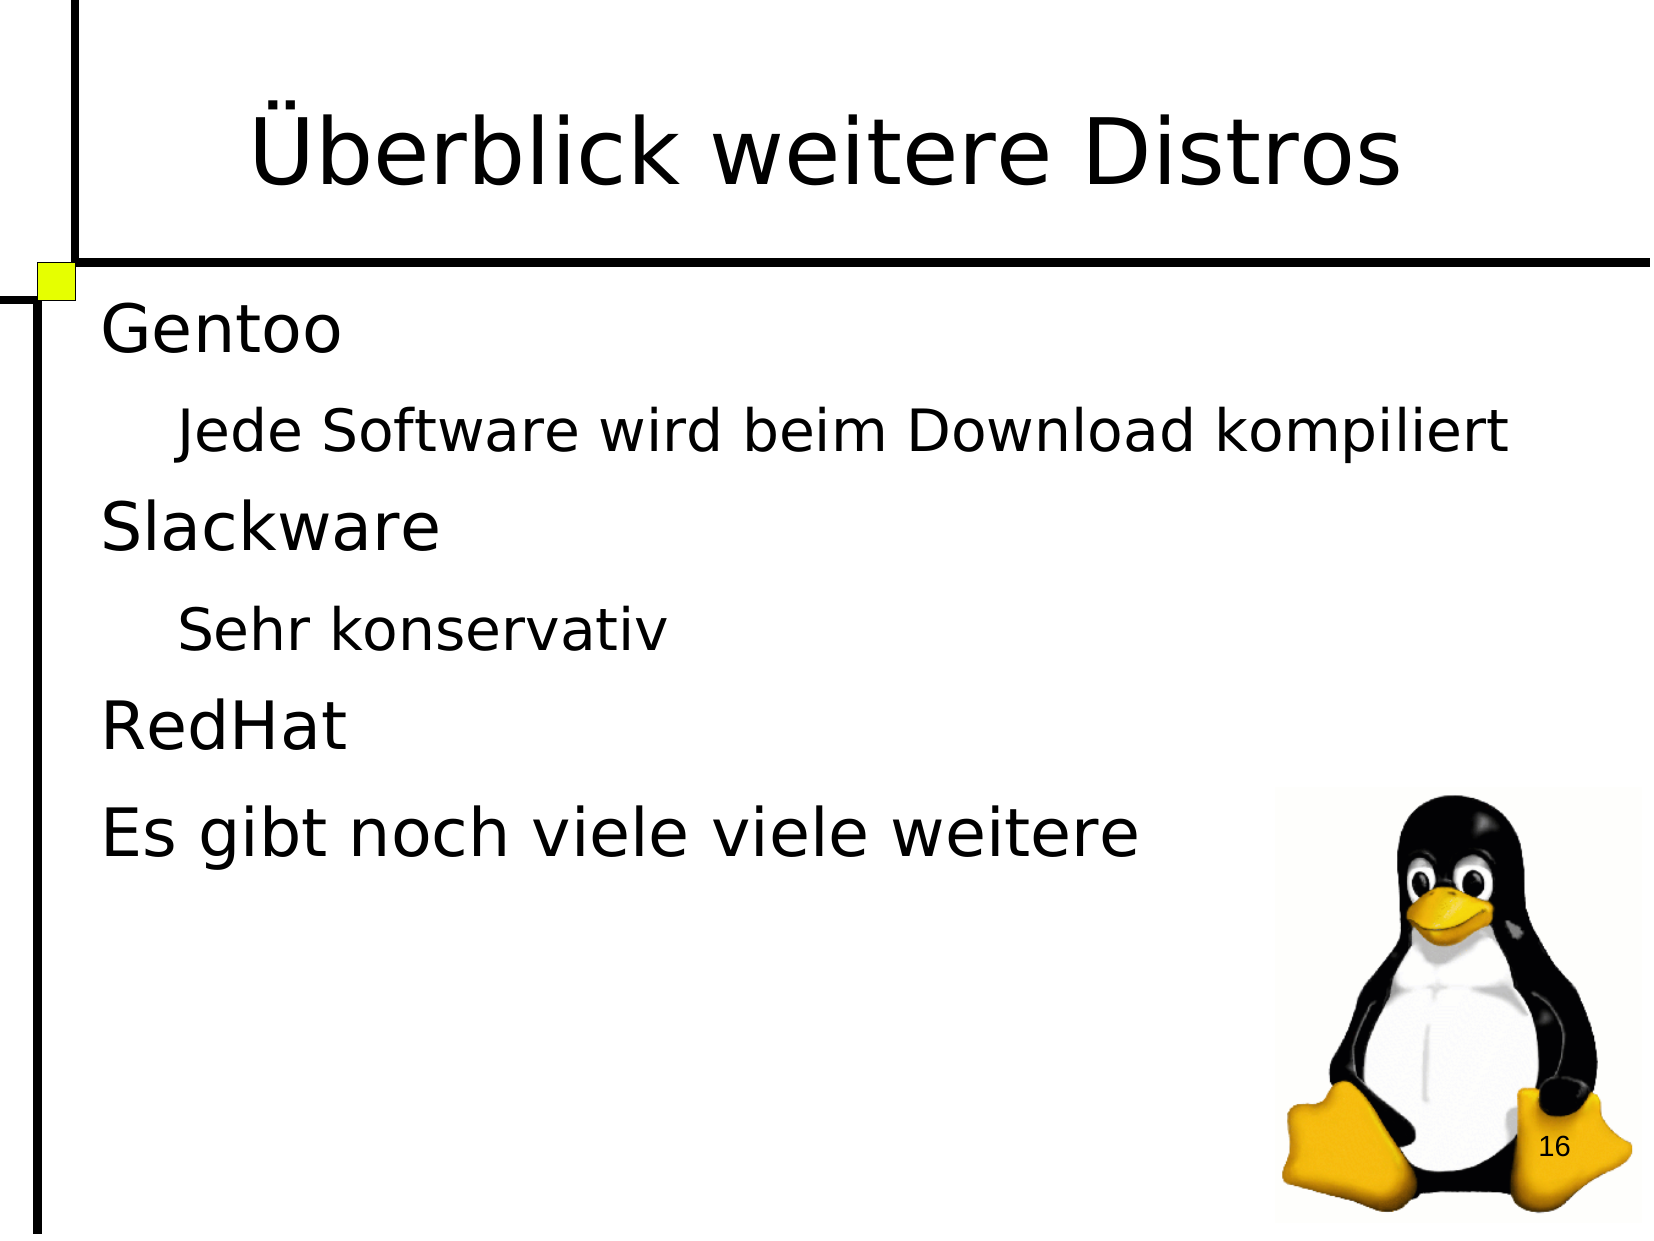

# Überblick weitere Distros
Gentoo
Jede Software wird beim Download kompiliert
Slackware
Sehr konservativ
RedHat
Es gibt noch viele viele weitere
16